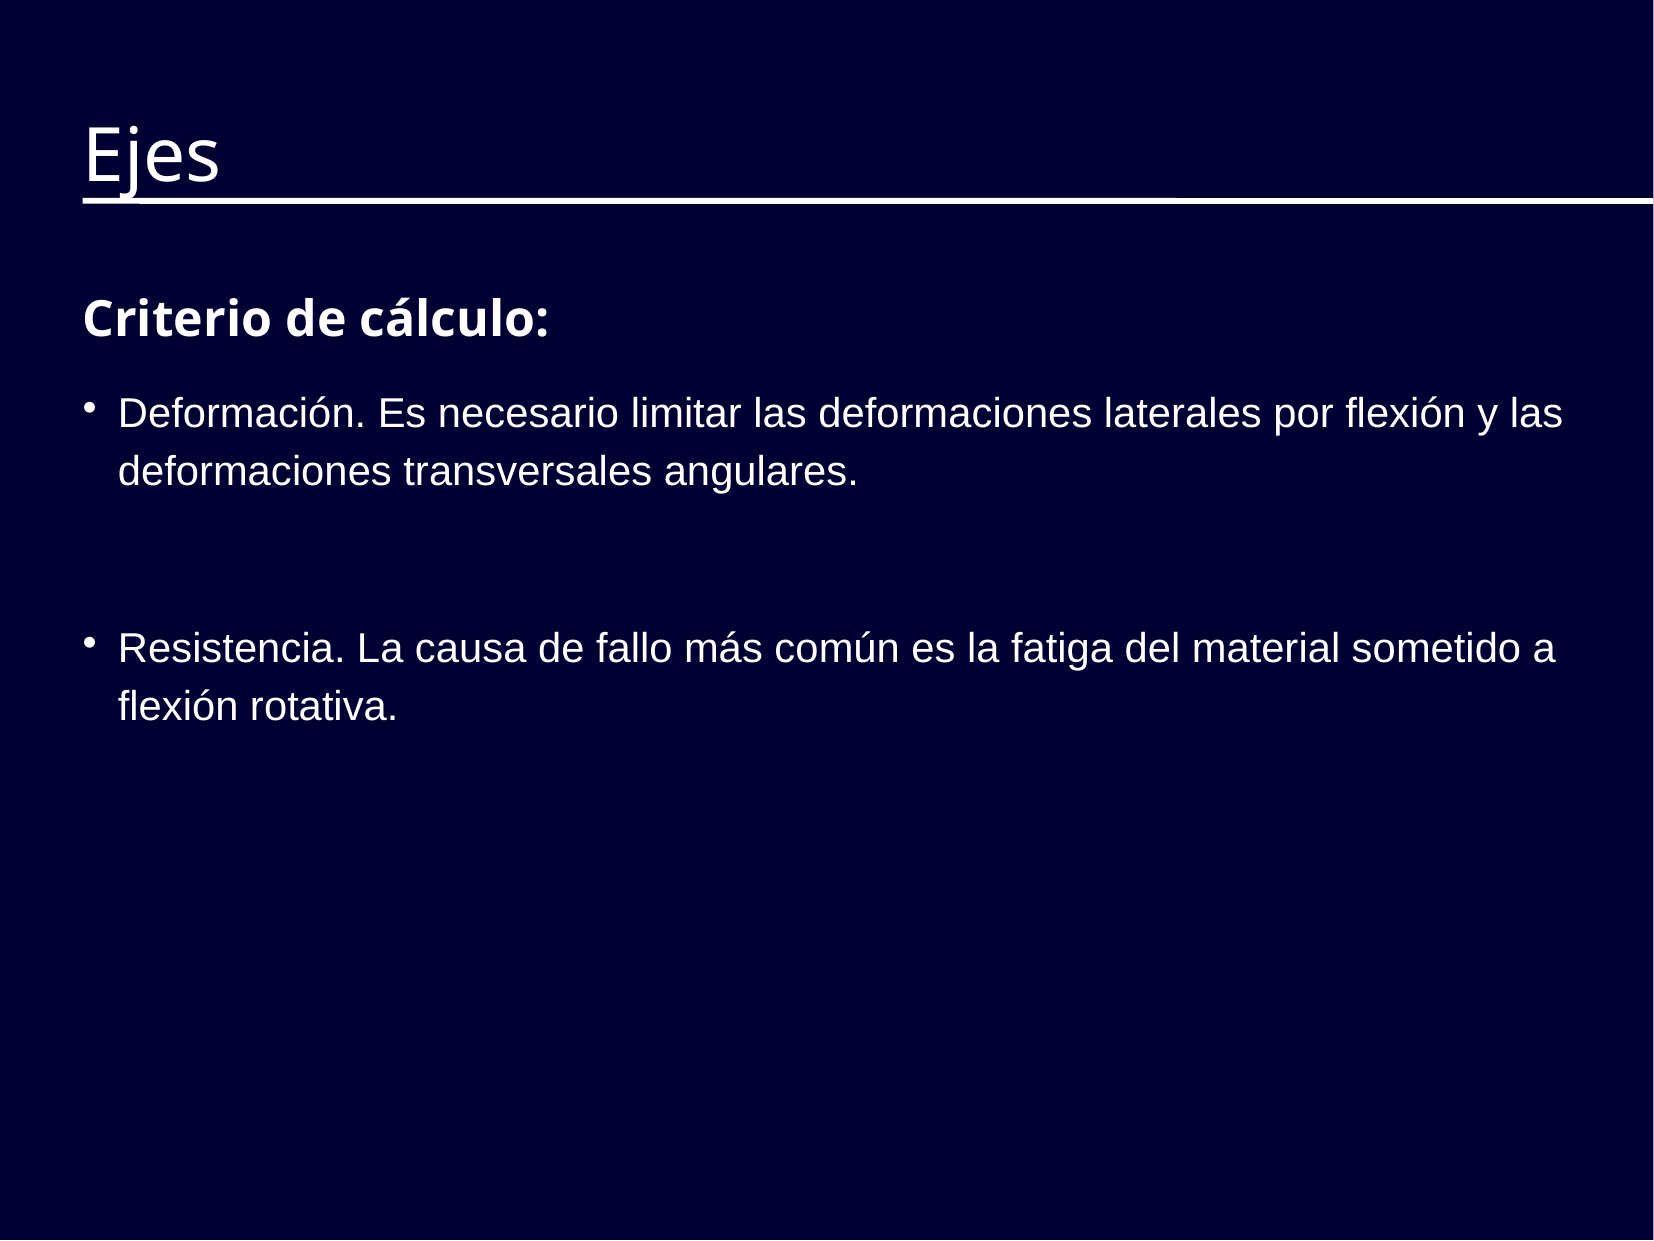

# Ejes
Criterio de cálculo:
Deformación. Es necesario limitar las deformaciones laterales por flexión y las deformaciones transversales angulares.
Resistencia. La causa de fallo más común es la fatiga del material sometido a flexión rotativa.